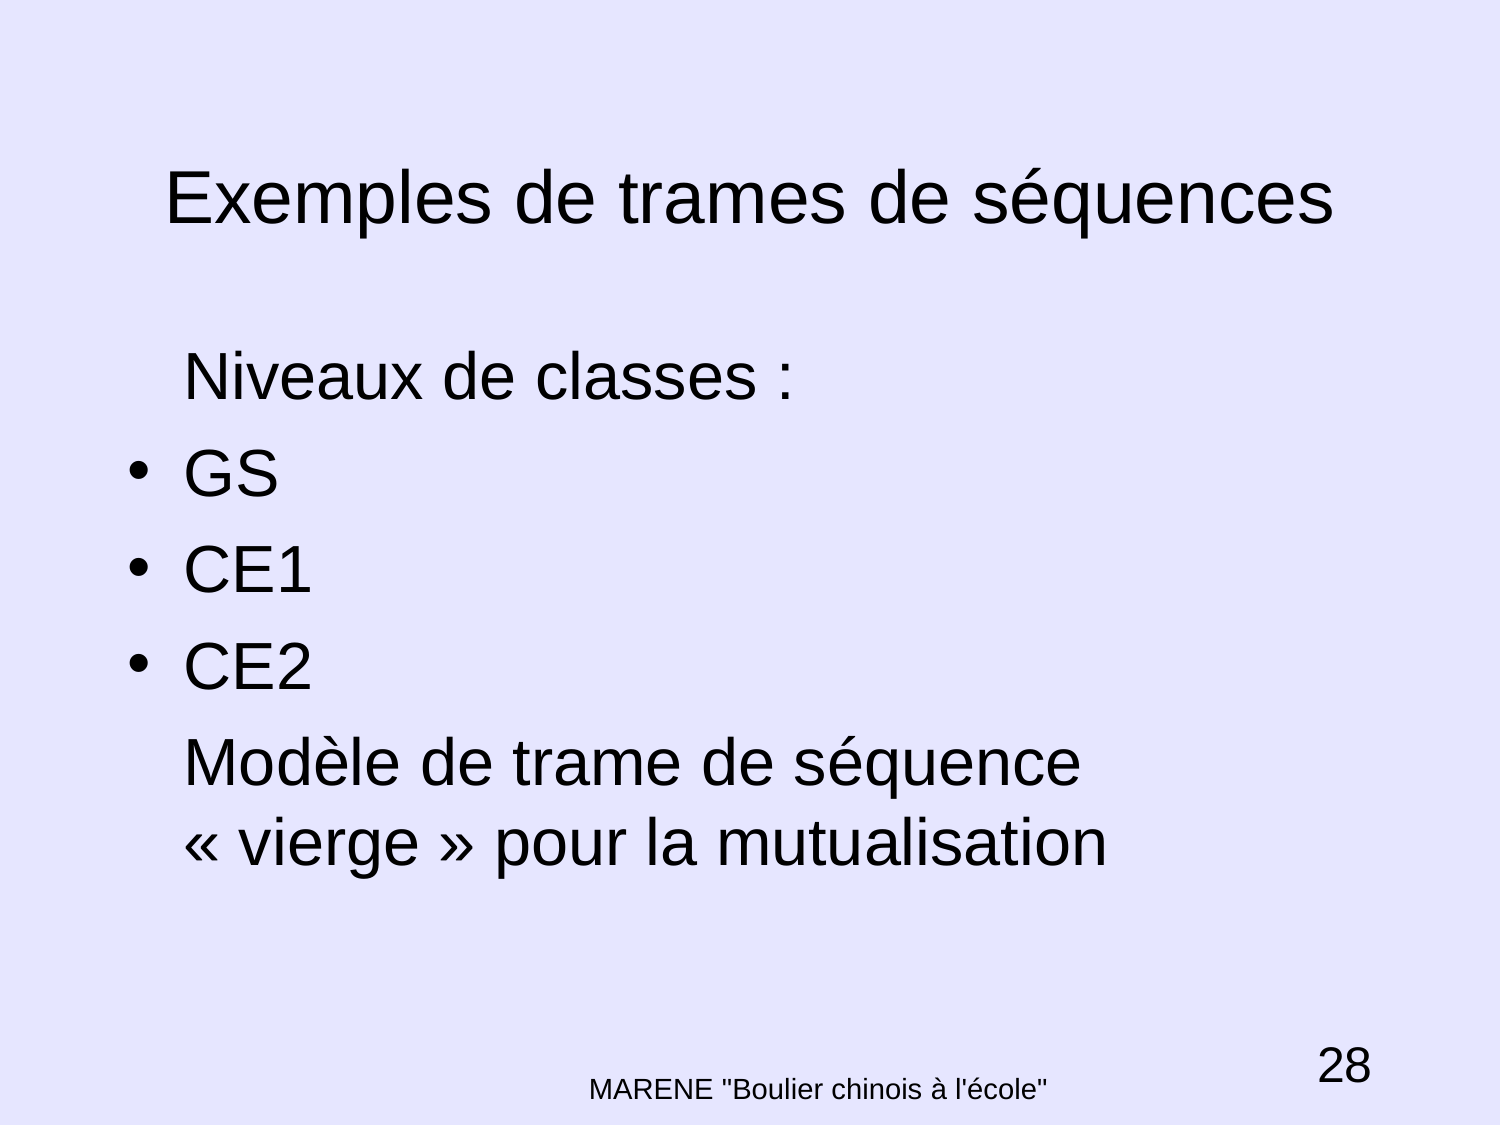

# Exemples de trames de séquences
Niveaux de classes :
GS
CE1
CE2
Modèle de trame de séquence « vierge » pour la mutualisation
28